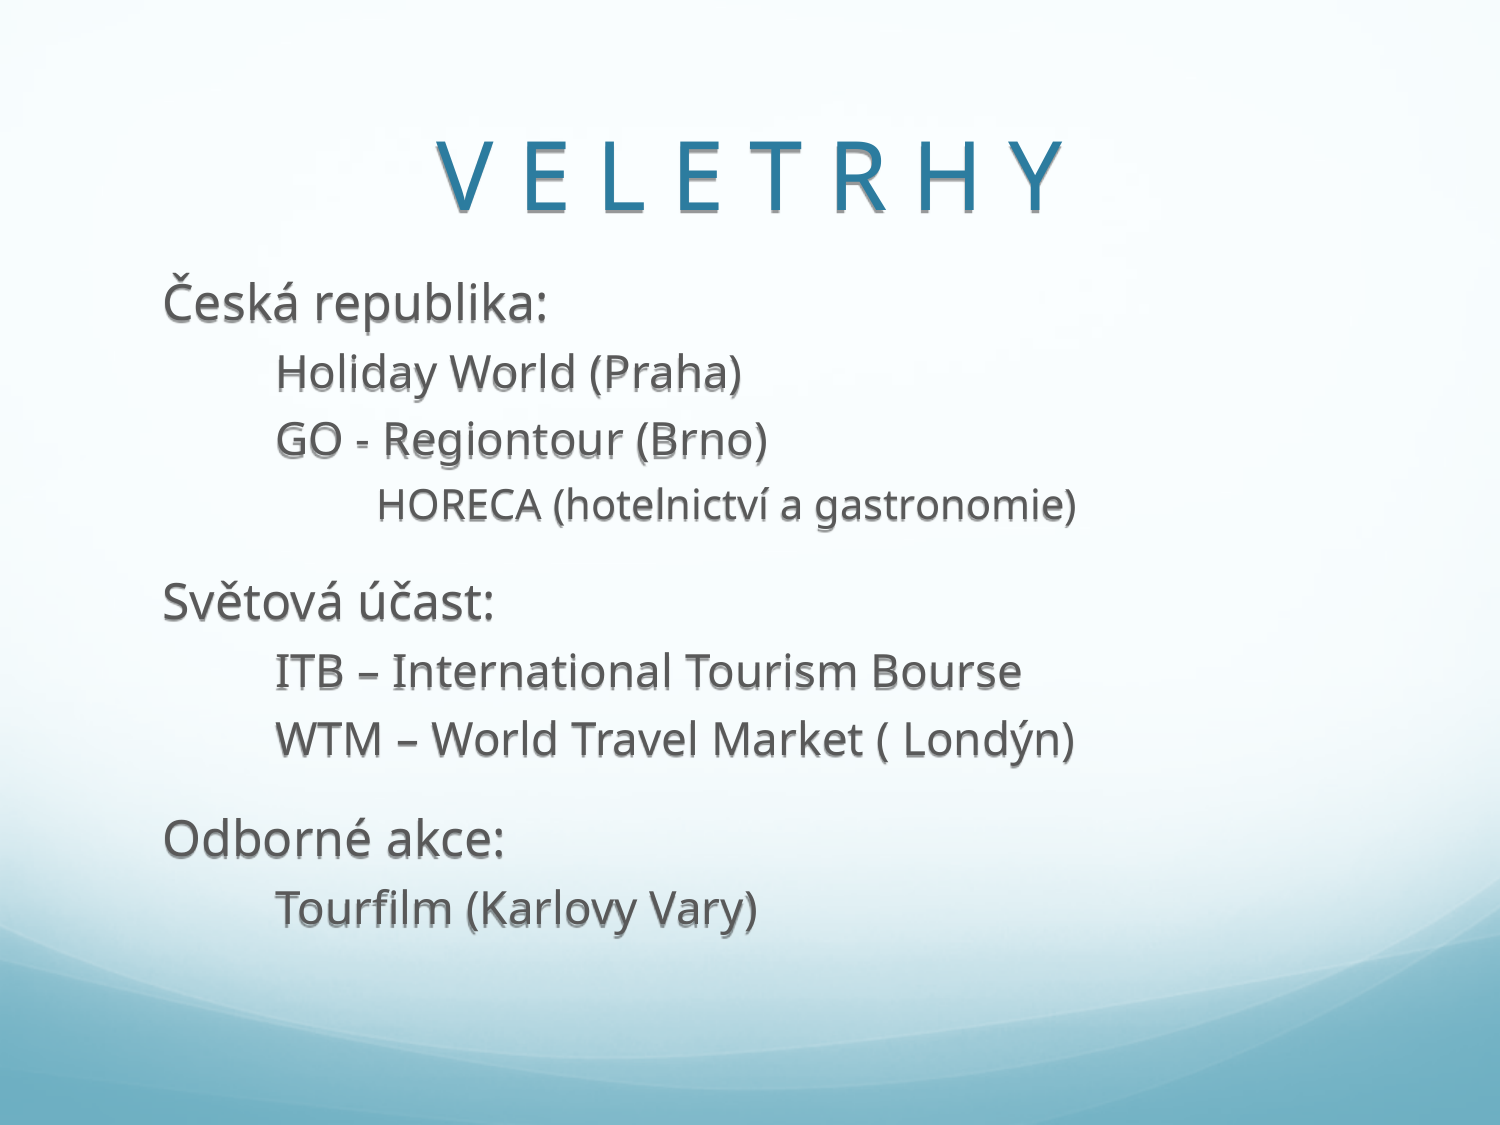

# V E L E T R H Y
Česká republika:
Holiday World (Praha)
GO - Regiontour (Brno)
HORECA (hotelnictví a gastronomie)
Světová účast:
ITB – International Tourism Bourse
WTM – World Travel Market ( Londýn)
Odborné akce:
Tourfilm (Karlovy Vary)